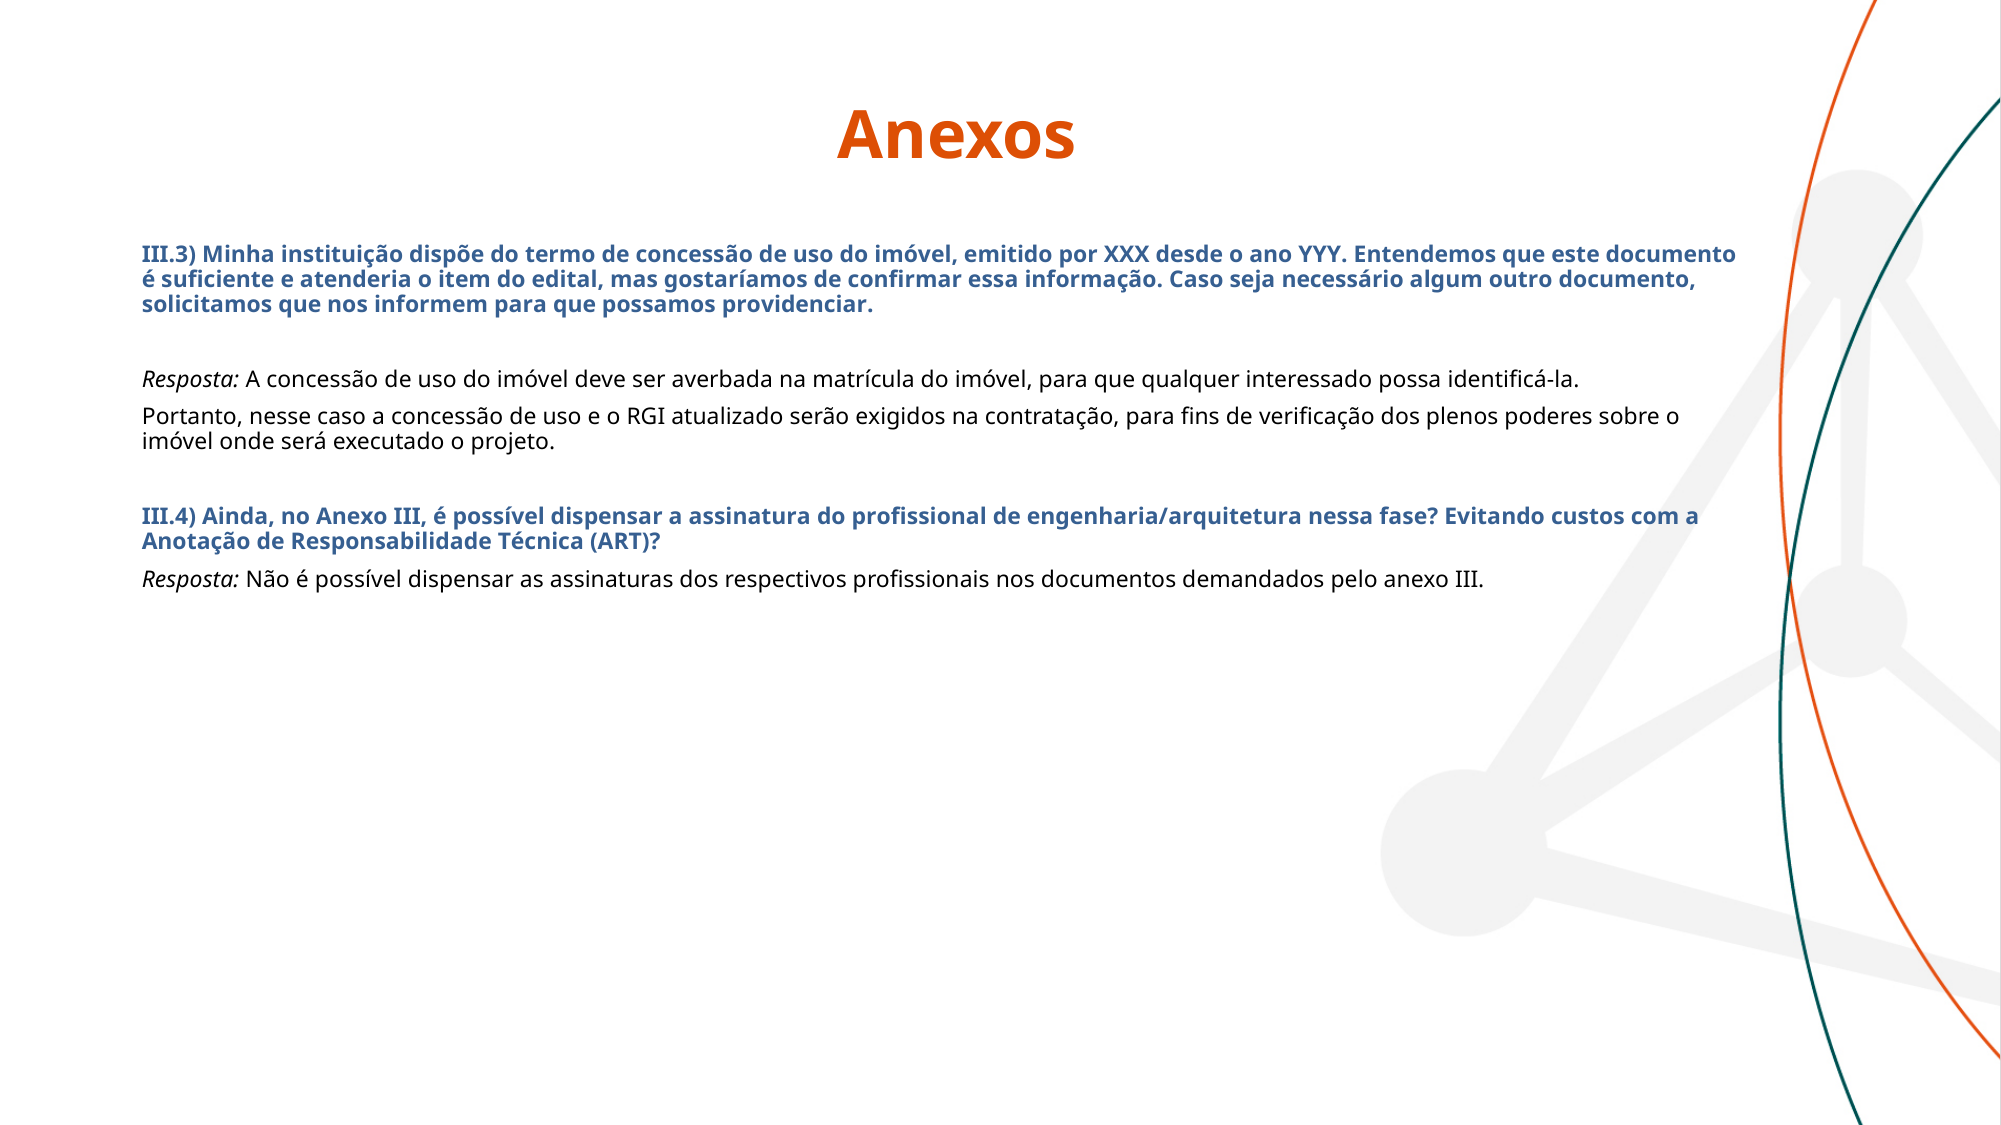

Anexos
III.3) Minha instituição dispõe do termo de concessão de uso do imóvel, emitido por XXX desde o ano YYY. Entendemos que este documento é suficiente e atenderia o item do edital, mas gostaríamos de confirmar essa informação. Caso seja necessário algum outro documento, solicitamos que nos informem para que possamos providenciar.
Resposta: A concessão de uso do imóvel deve ser averbada na matrícula do imóvel, para que qualquer interessado possa identificá-la.
Portanto, nesse caso a concessão de uso e o RGI atualizado serão exigidos na contratação, para fins de verificação dos plenos poderes sobre o imóvel onde será executado o projeto.
III.4) Ainda, no Anexo III, é possível dispensar a assinatura do profissional de engenharia/arquitetura nessa fase? Evitando custos com a Anotação de Responsabilidade Técnica (ART)?
Resposta: Não é possível dispensar as assinaturas dos respectivos profissionais nos documentos demandados pelo anexo III.